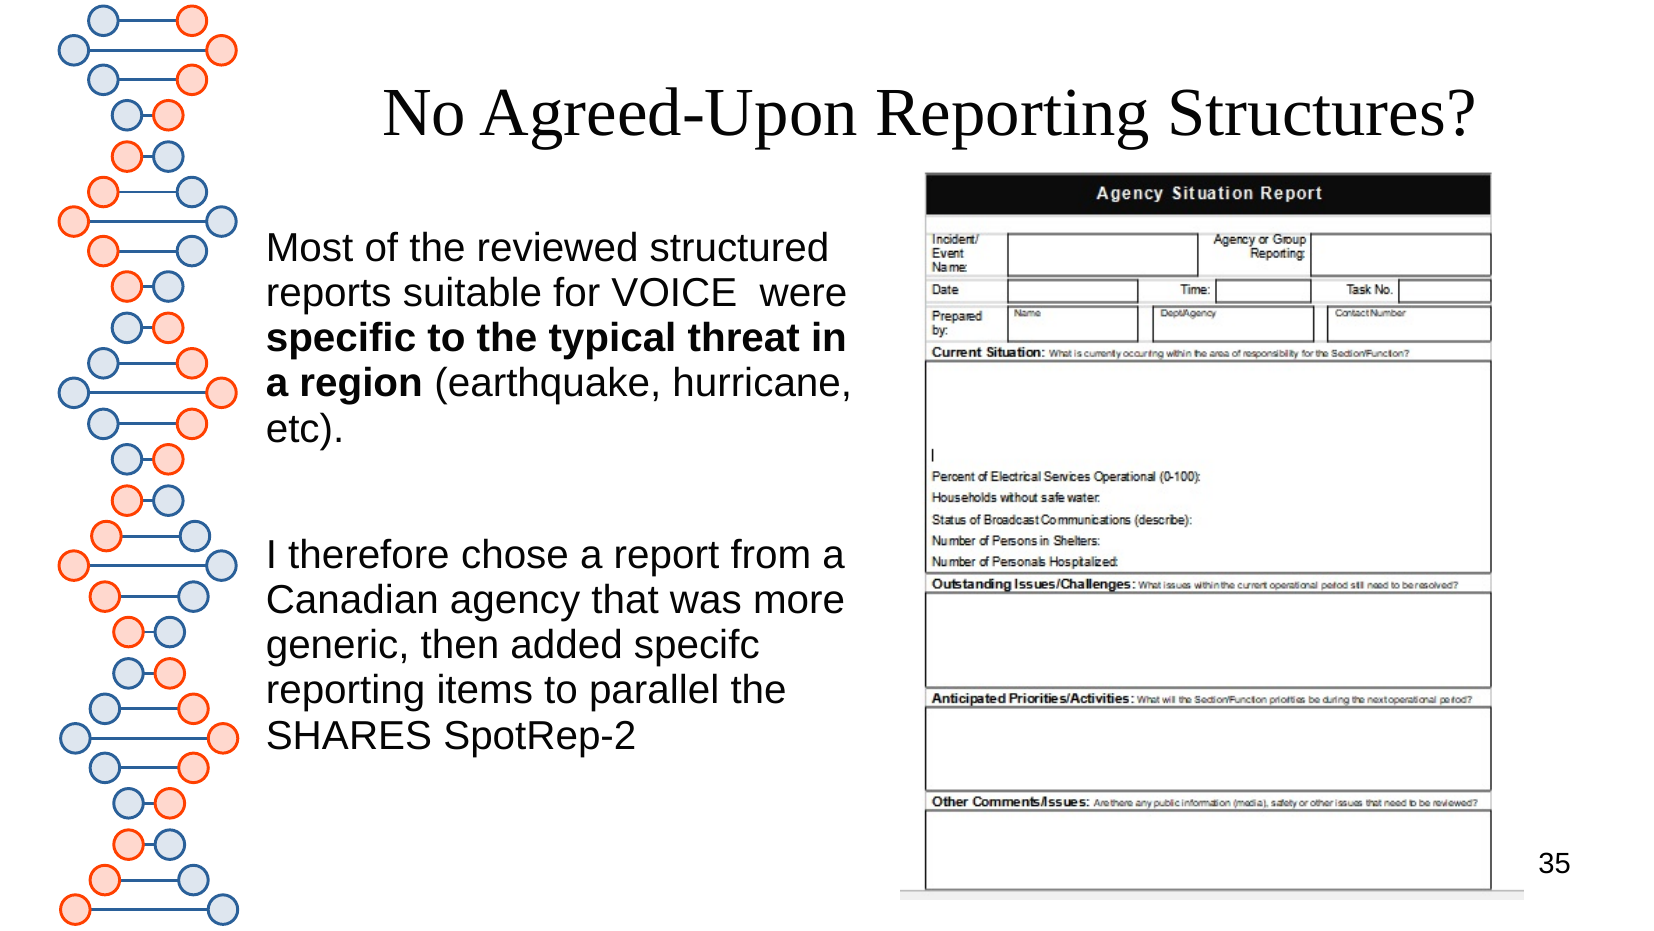

# No Agreed-Upon Reporting Structures?
Most of the reviewed structured reports suitable for VOICE were specific to the typical threat in a region (earthquake, hurricane, etc).
I therefore chose a report from a Canadian agency that was more generic, then added specifc reporting items to parallel the SHARES SpotRep-2
35